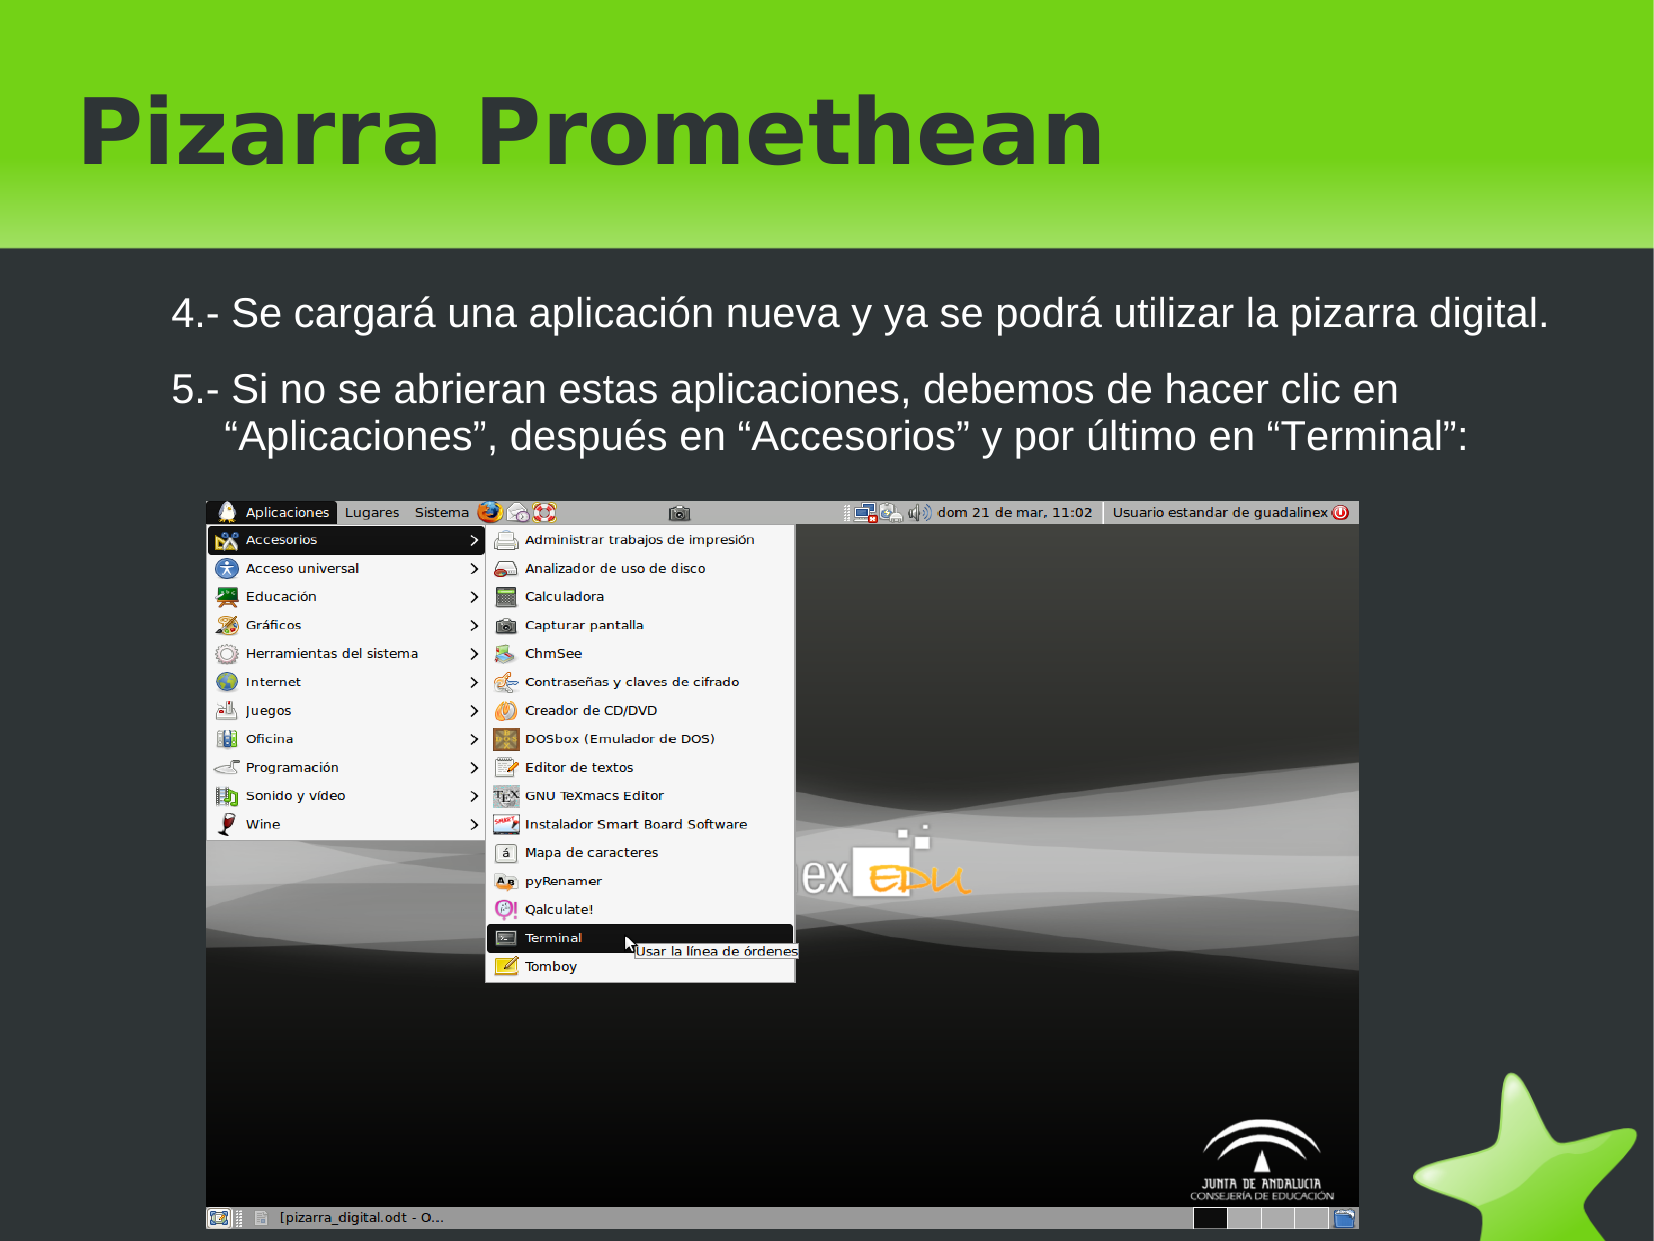

# Pizarra Promethean
4.- Se cargará una aplicación nueva y ya se podrá utilizar la pizarra digital.
5.- Si no se abrieran estas aplicaciones, debemos de hacer clic en “Aplicaciones”, después en “Accesorios” y por último en “Terminal”: